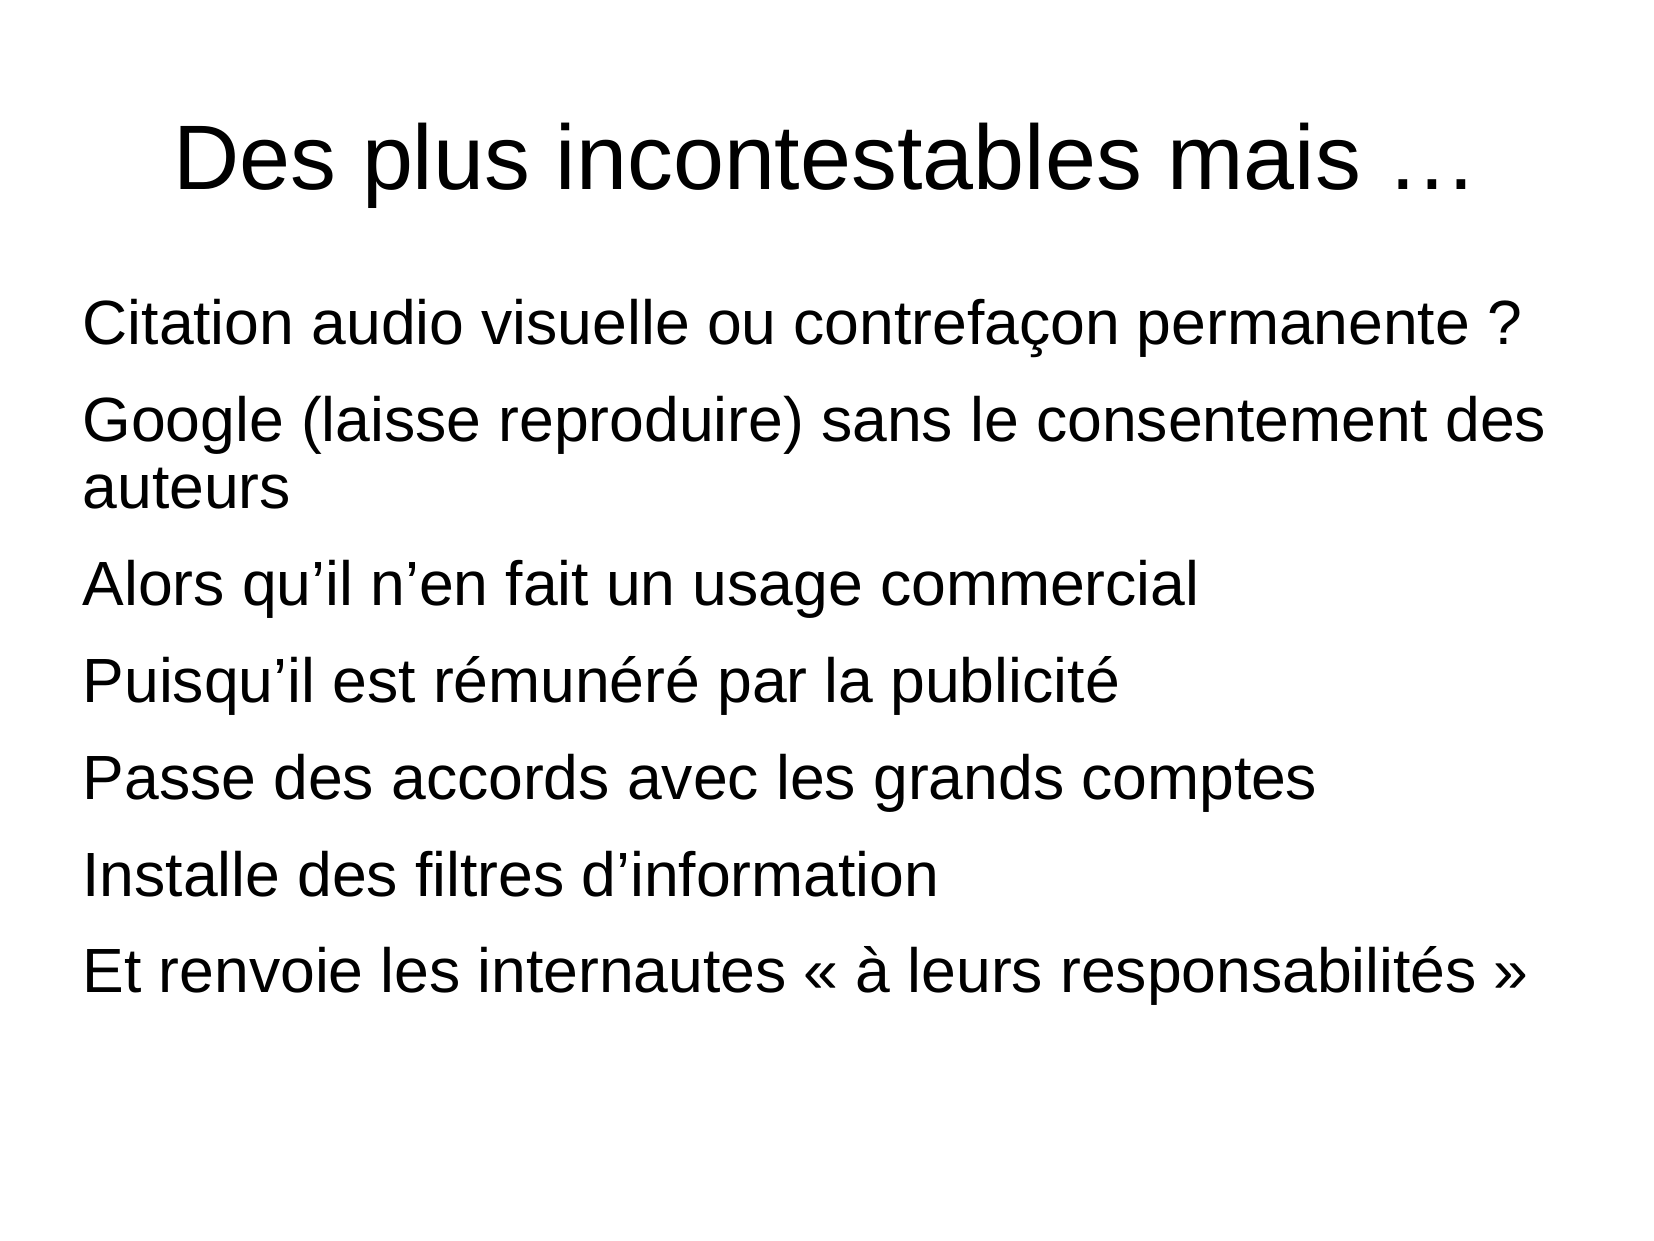

# Des plus incontestables mais …
Citation audio visuelle ou contrefaçon permanente ?
Google (laisse reproduire) sans le consentement des auteurs
Alors qu’il n’en fait un usage commercial
Puisqu’il est rémunéré par la publicité
Passe des accords avec les grands comptes
Installe des filtres d’information
Et renvoie les internautes « à leurs responsabilités »